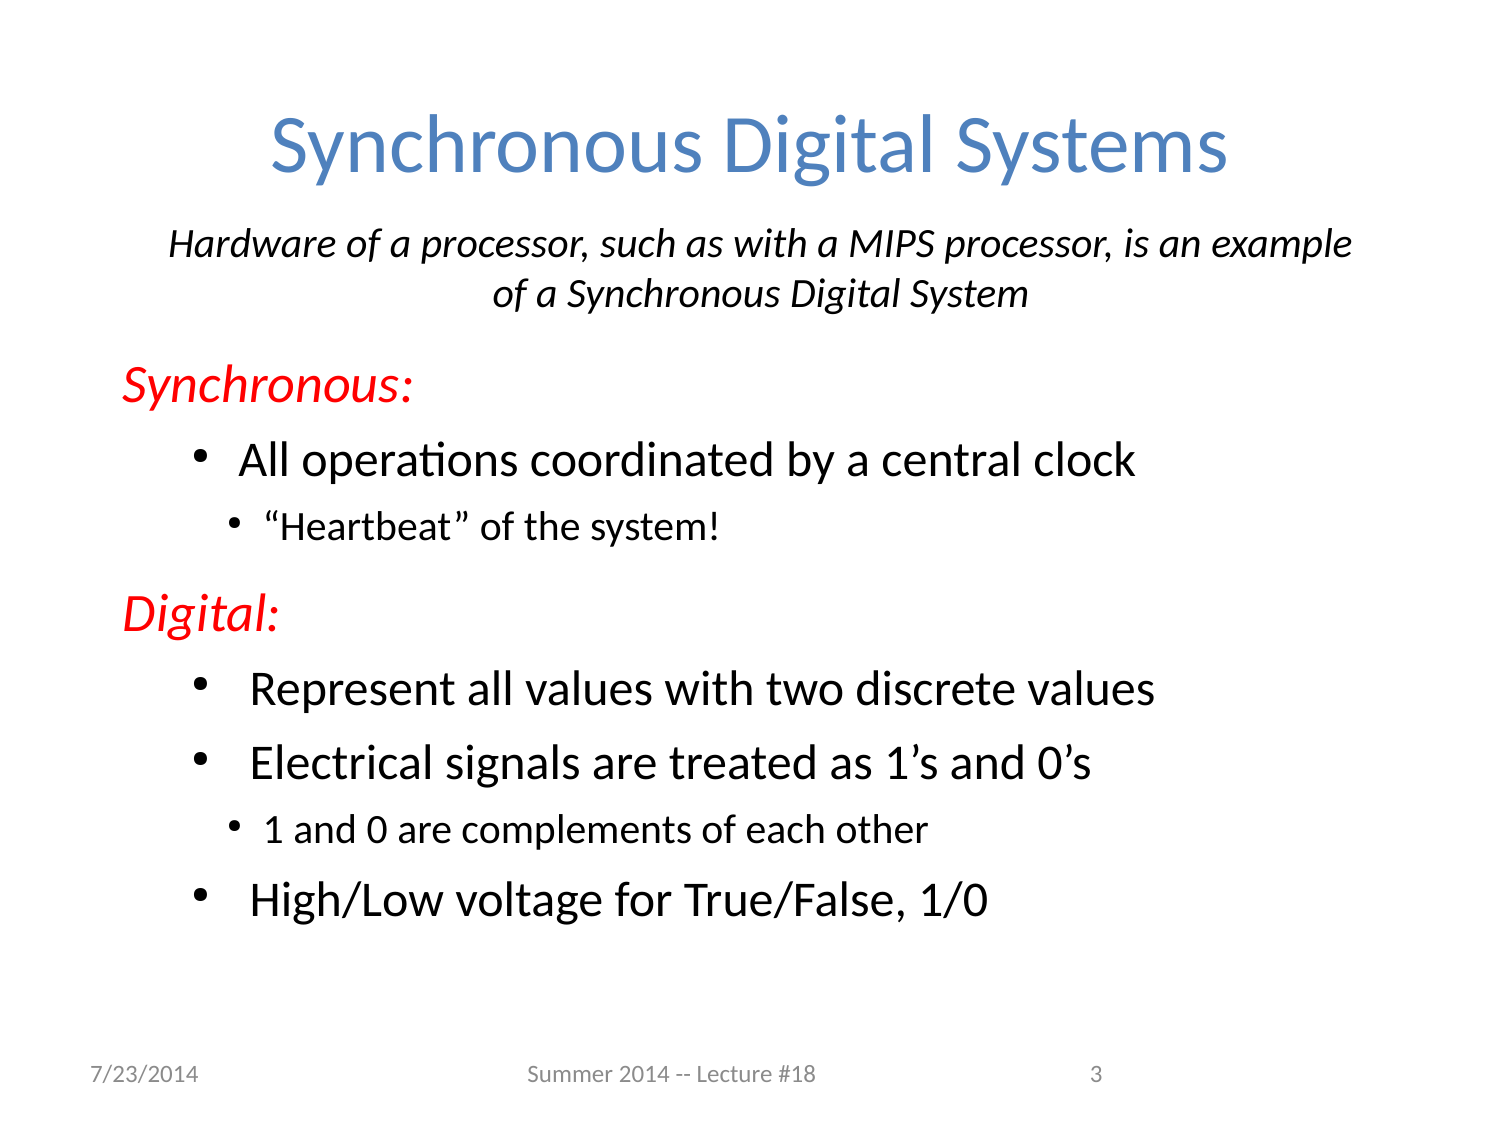

# Synchronous Digital Systems
Hardware of a processor, such as with a MIPS processor, is an example of a Synchronous Digital System
Synchronous:
 All operations coordinated by a central clock
“Heartbeat” of the system!
Digital:
 Represent all values with two discrete values
 Electrical signals are treated as 1’s and 0’s
1 and 0 are complements of each other
 High/Low voltage for True/False, 1/0
7/23/2014
Summer 2014 -- Lecture #18